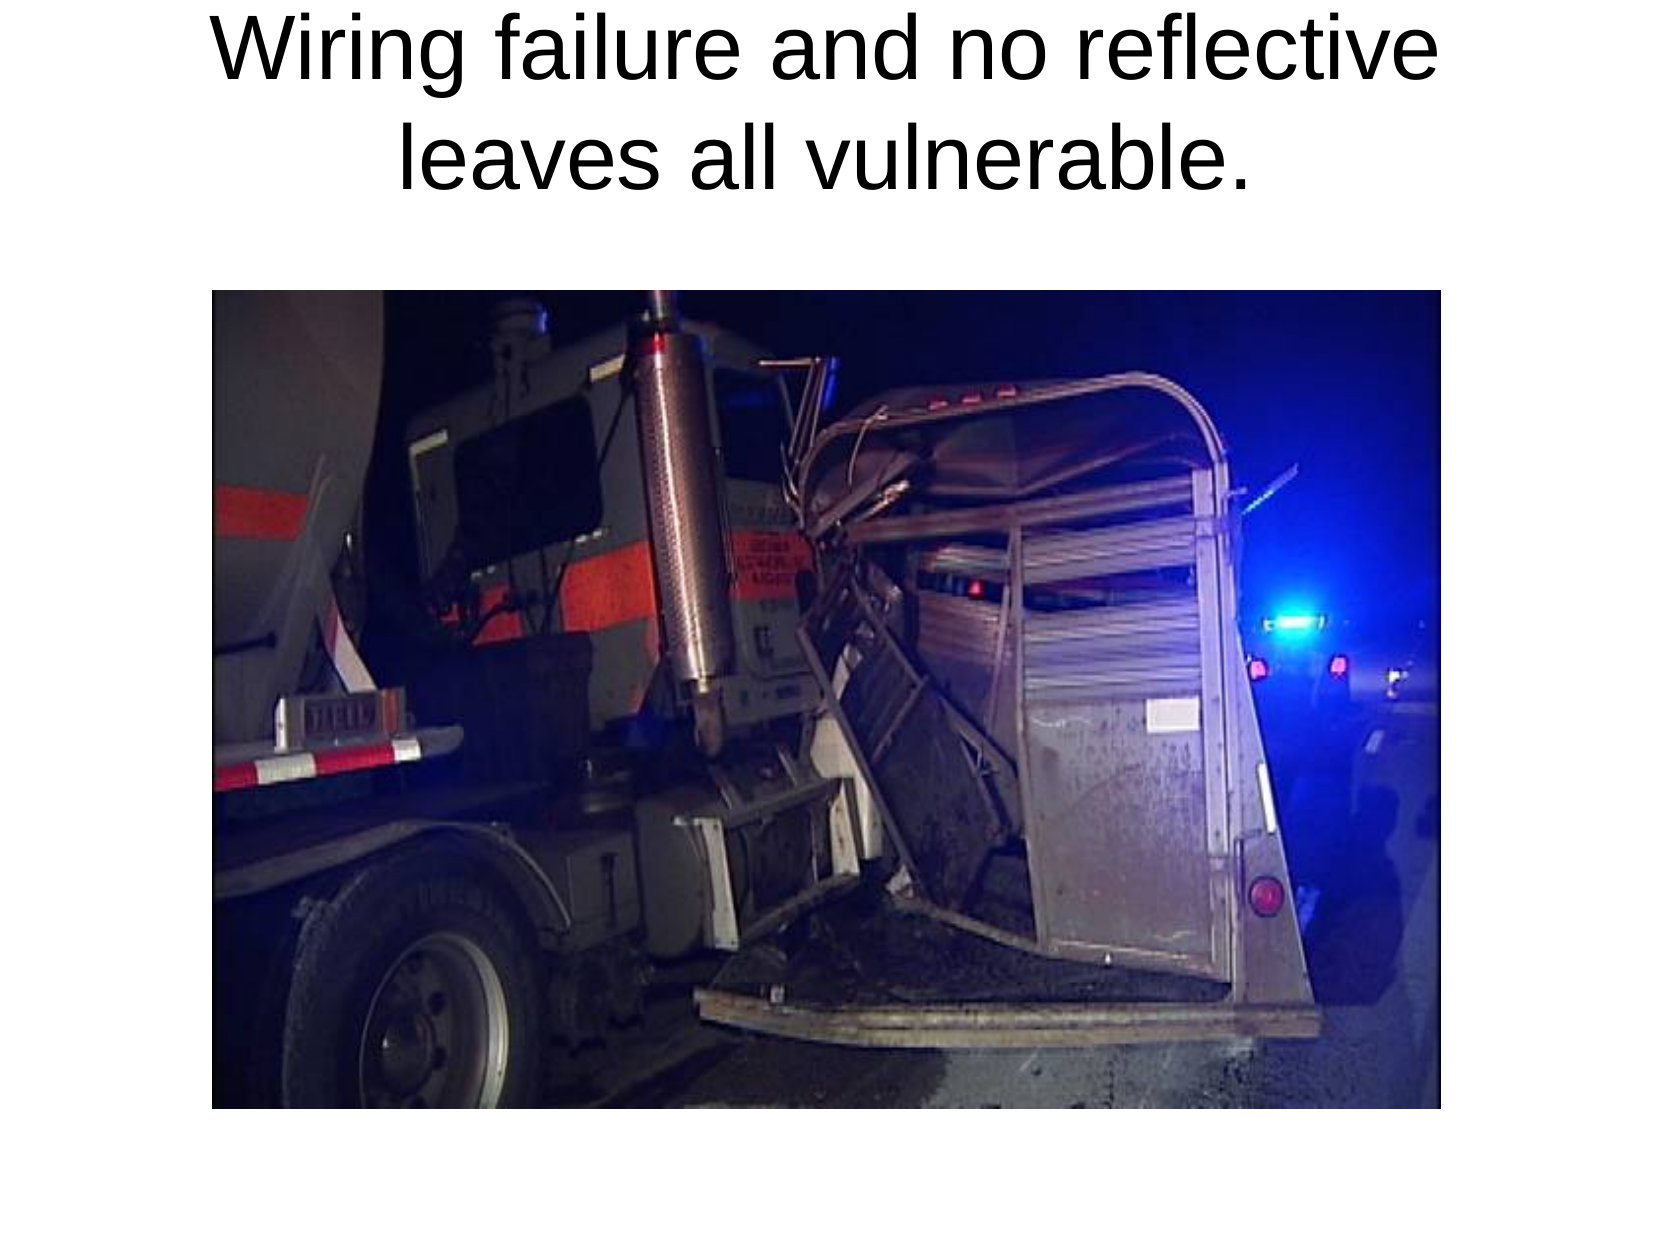

# Wiring failure and no reflective leaves all vulnerable.